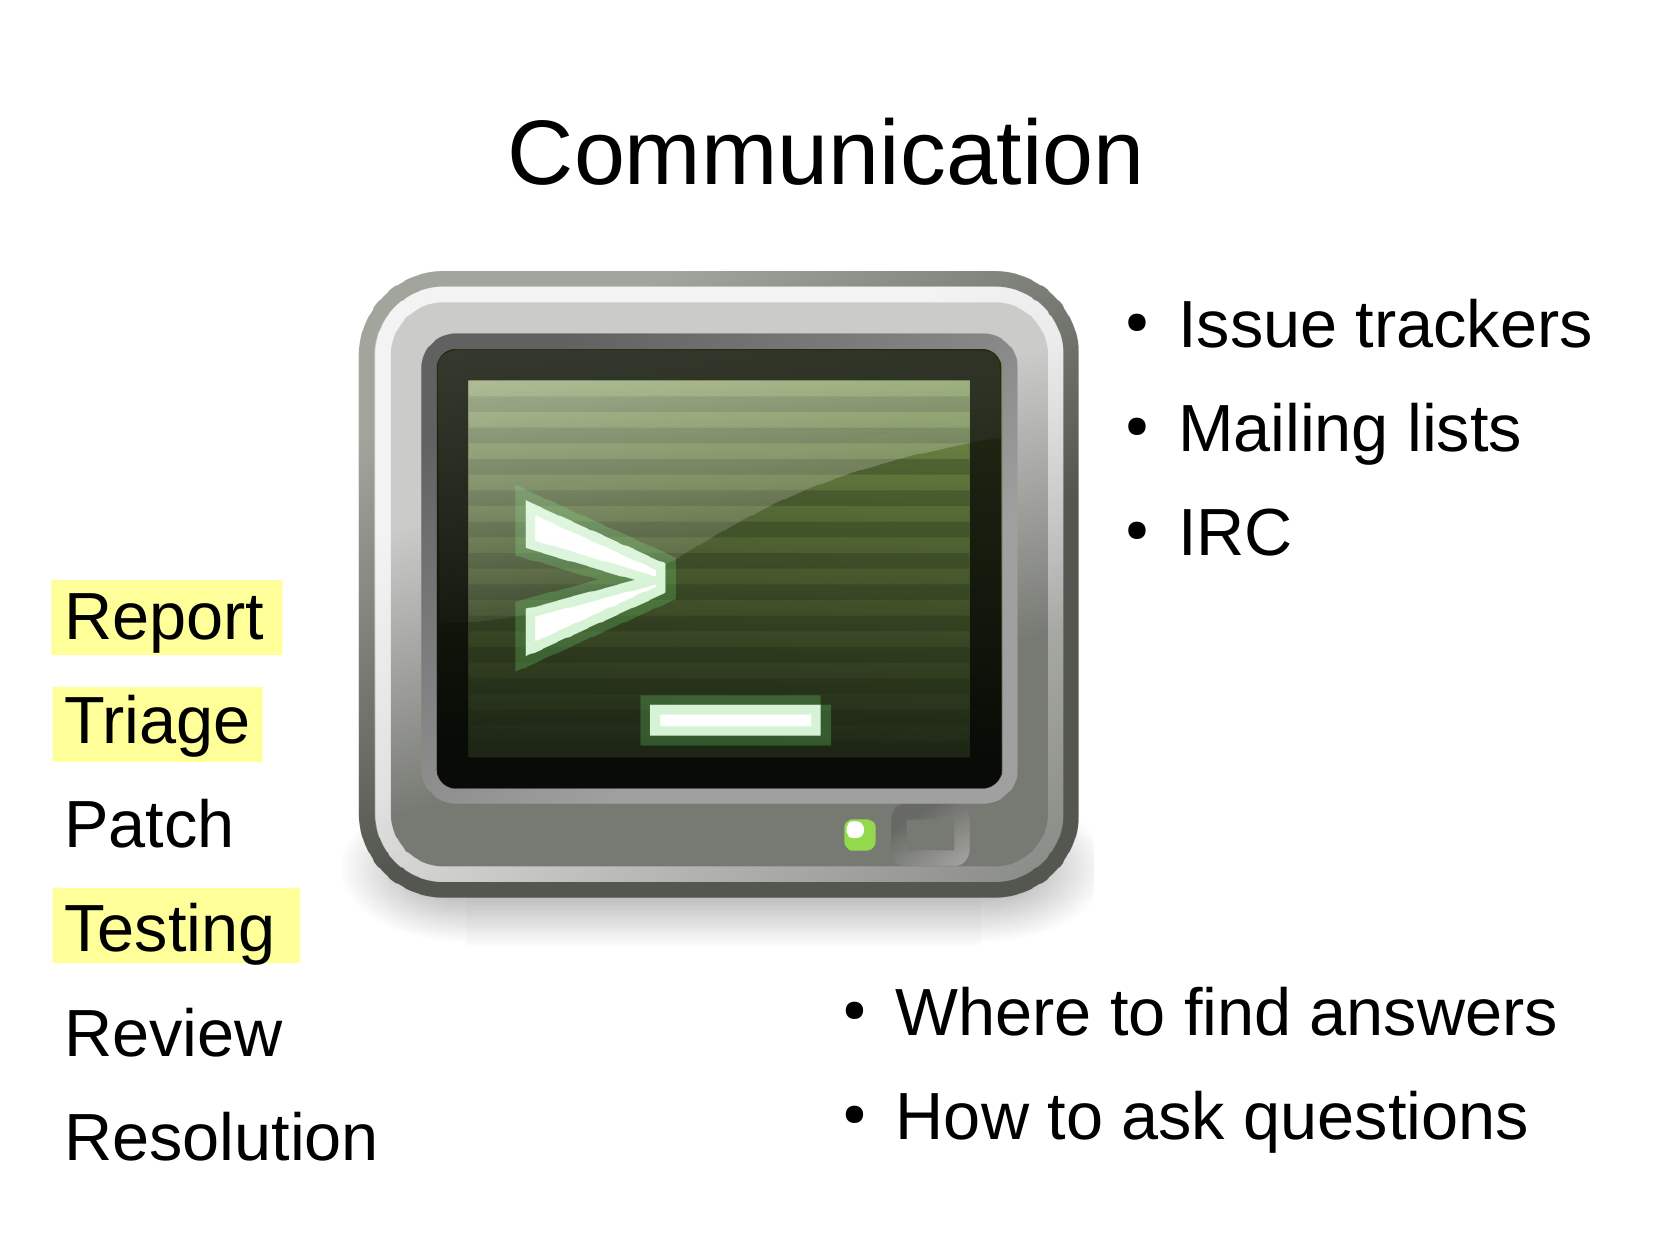

# Communication
Issue trackers
Mailing lists
IRC
Report
Triage
Patch
Testing
Review
Resolution
Where to find answers
How to ask questions